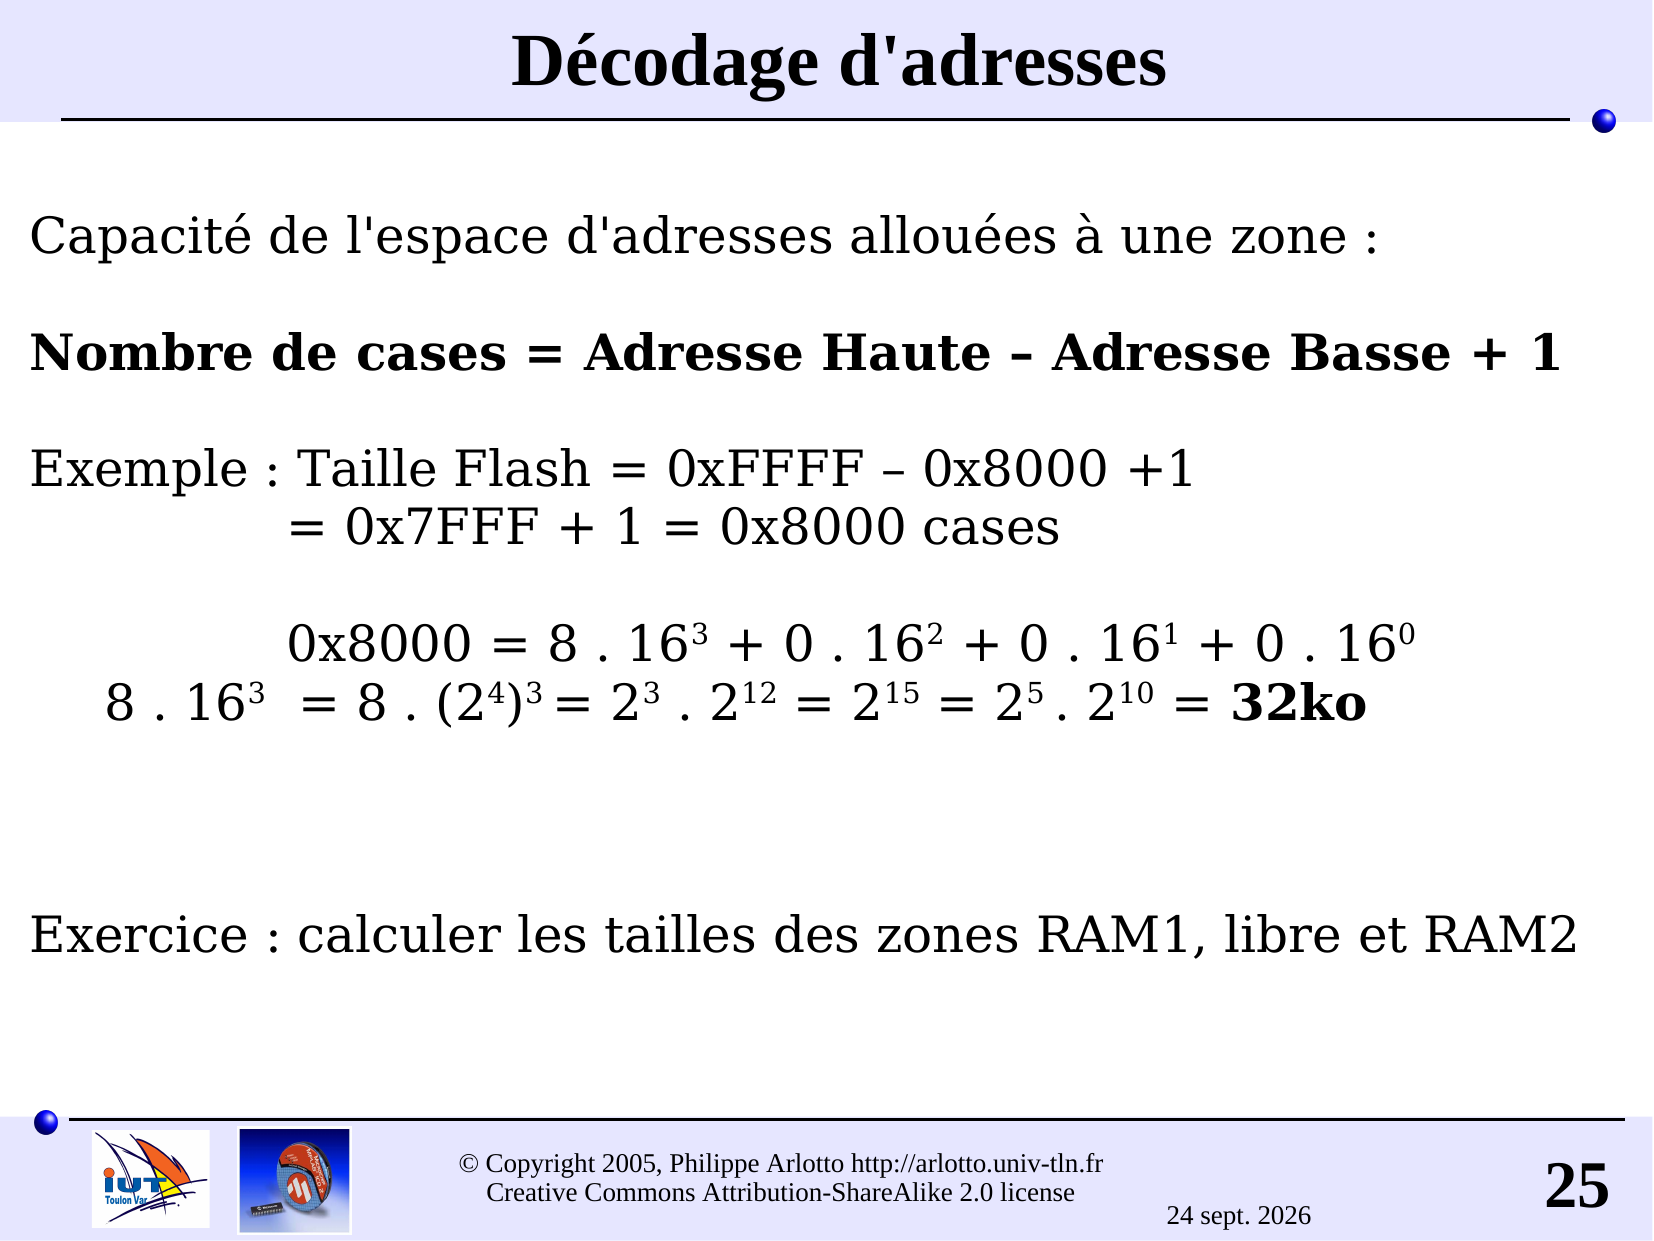

# Décodage d'adresses
Capacité de l'espace d'adresses allouées à une zone :
Nombre de cases = Adresse Haute – Adresse Basse + 1
Exemple : Taille Flash = 0xFFFF – 0x8000 +1
			 = 0x7FFF + 1 = 0x8000 cases
			 0x8000 = 8 . 163 + 0 . 162 + 0 . 161 + 0 . 160
	8 . 163 = 8 . (24)3 = 23 . 212 = 215 = 25 . 210 = 32ko
Exercice : calculer les tailles des zones RAM1, libre et RAM2